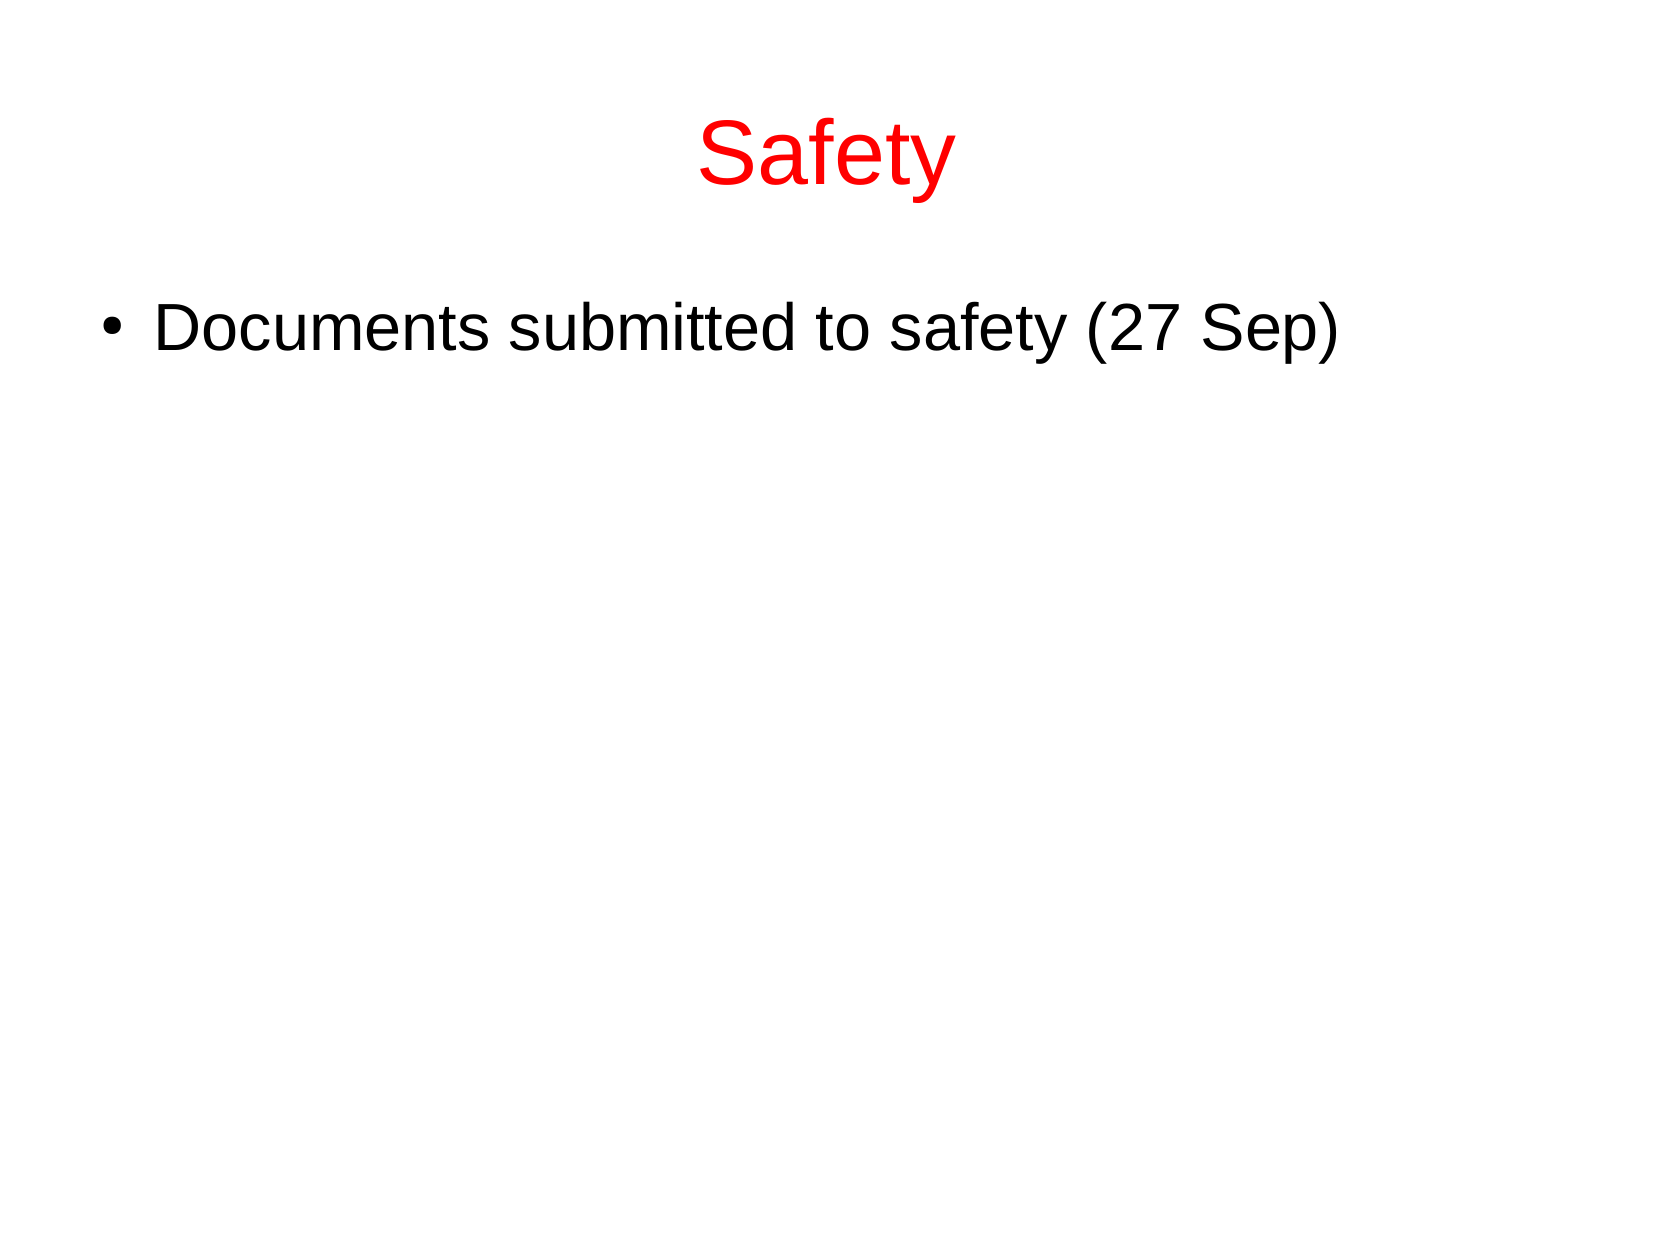

# Safety
Documents submitted to safety (27 Sep)